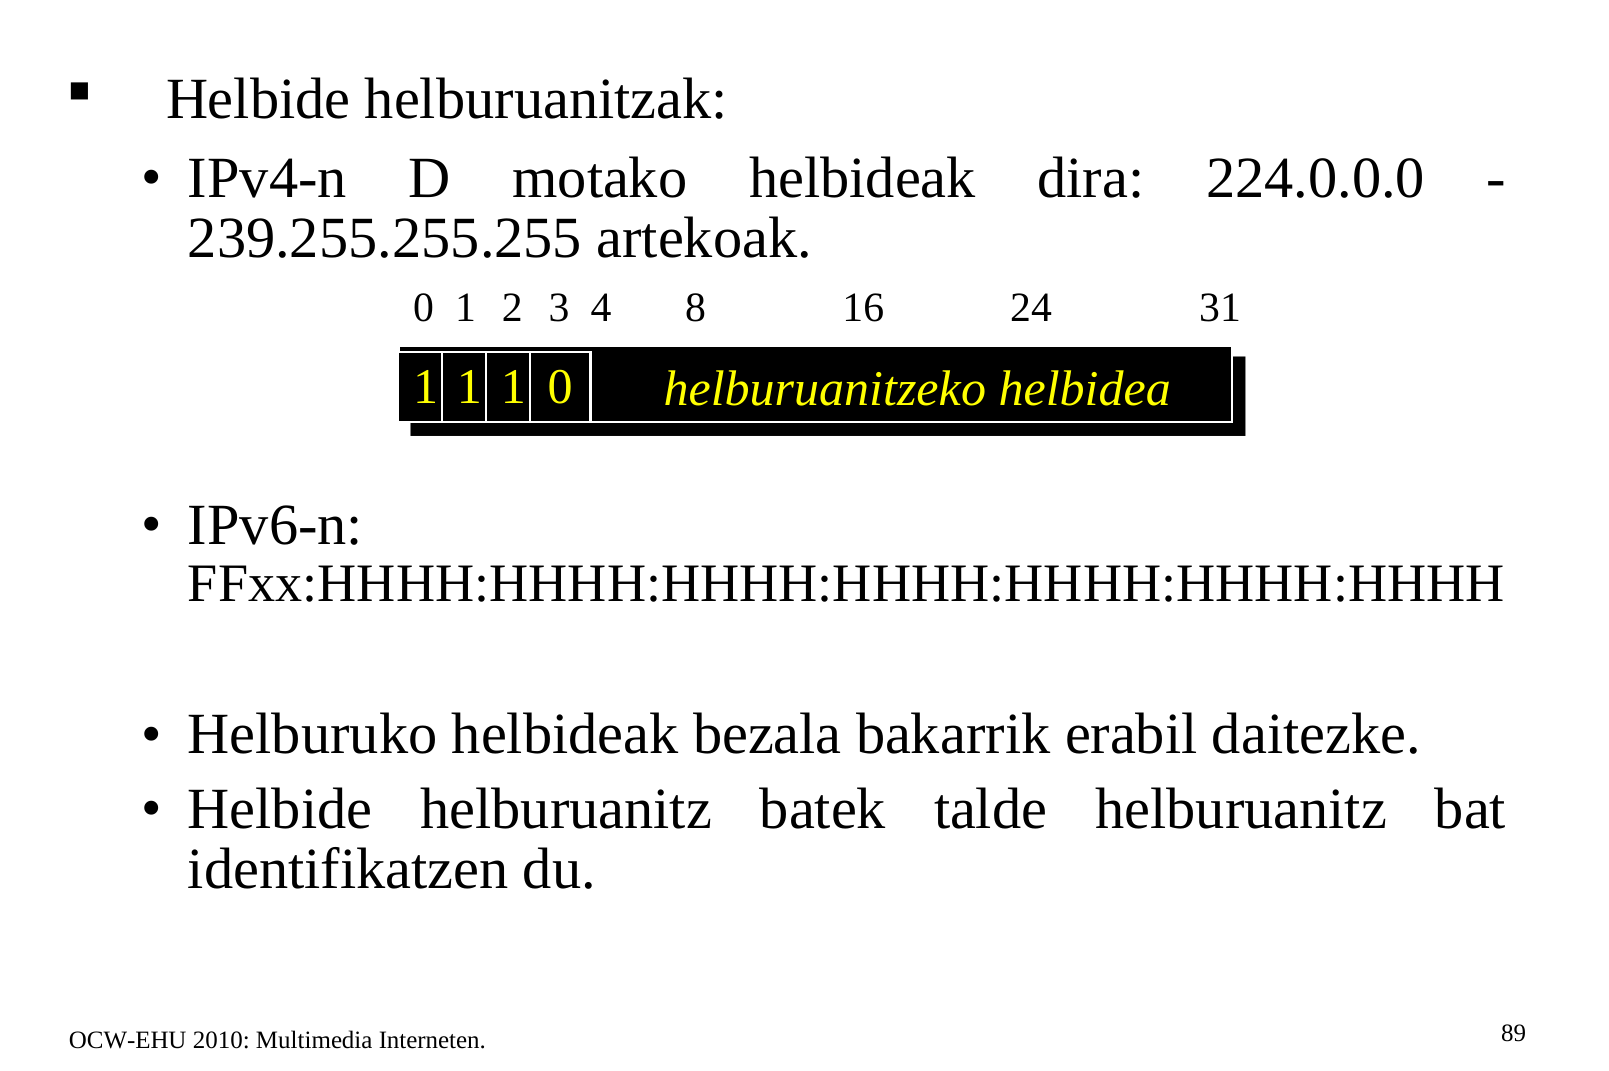

# Helbide helburuanitzak:
IPv4-n D motako helbideak dira: 224.0.0.0 - 239.255.255.255 artekoak.
IPv6-n: FFxx:HHHH:HHHH:HHHH:HHHH:HHHH:HHHH:HHHH
Helburuko helbideak bezala bakarrik erabil daitezke.
Helbide helburuanitz batek talde helburuanitz bat identifikatzen du.
0 1 2 3 4 8 16 24 31
1
1
1
0
helburuanitzeko helbidea
89